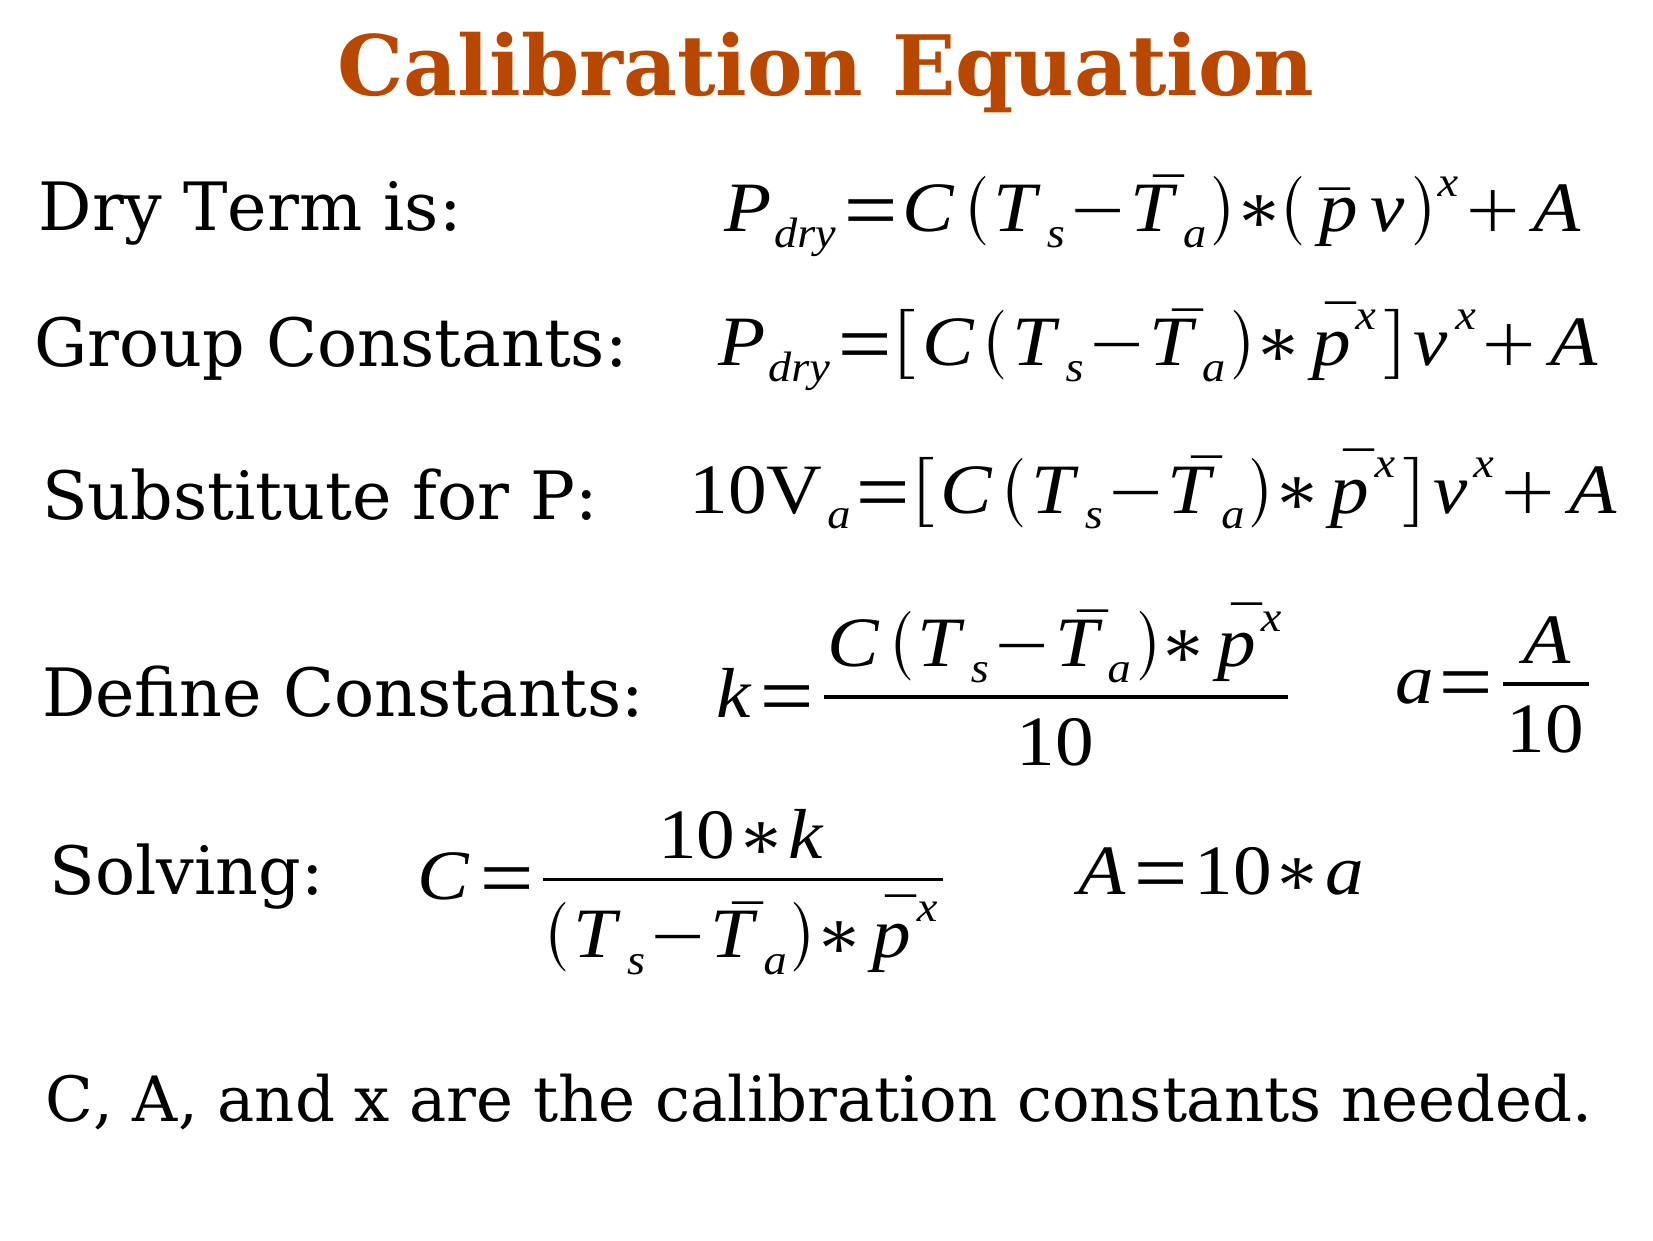

Calibration Equation
Dry Term is:
Group Constants:
Substitute for P:
Define Constants:
Solving:
C, A, and x are the calibration constants needed.